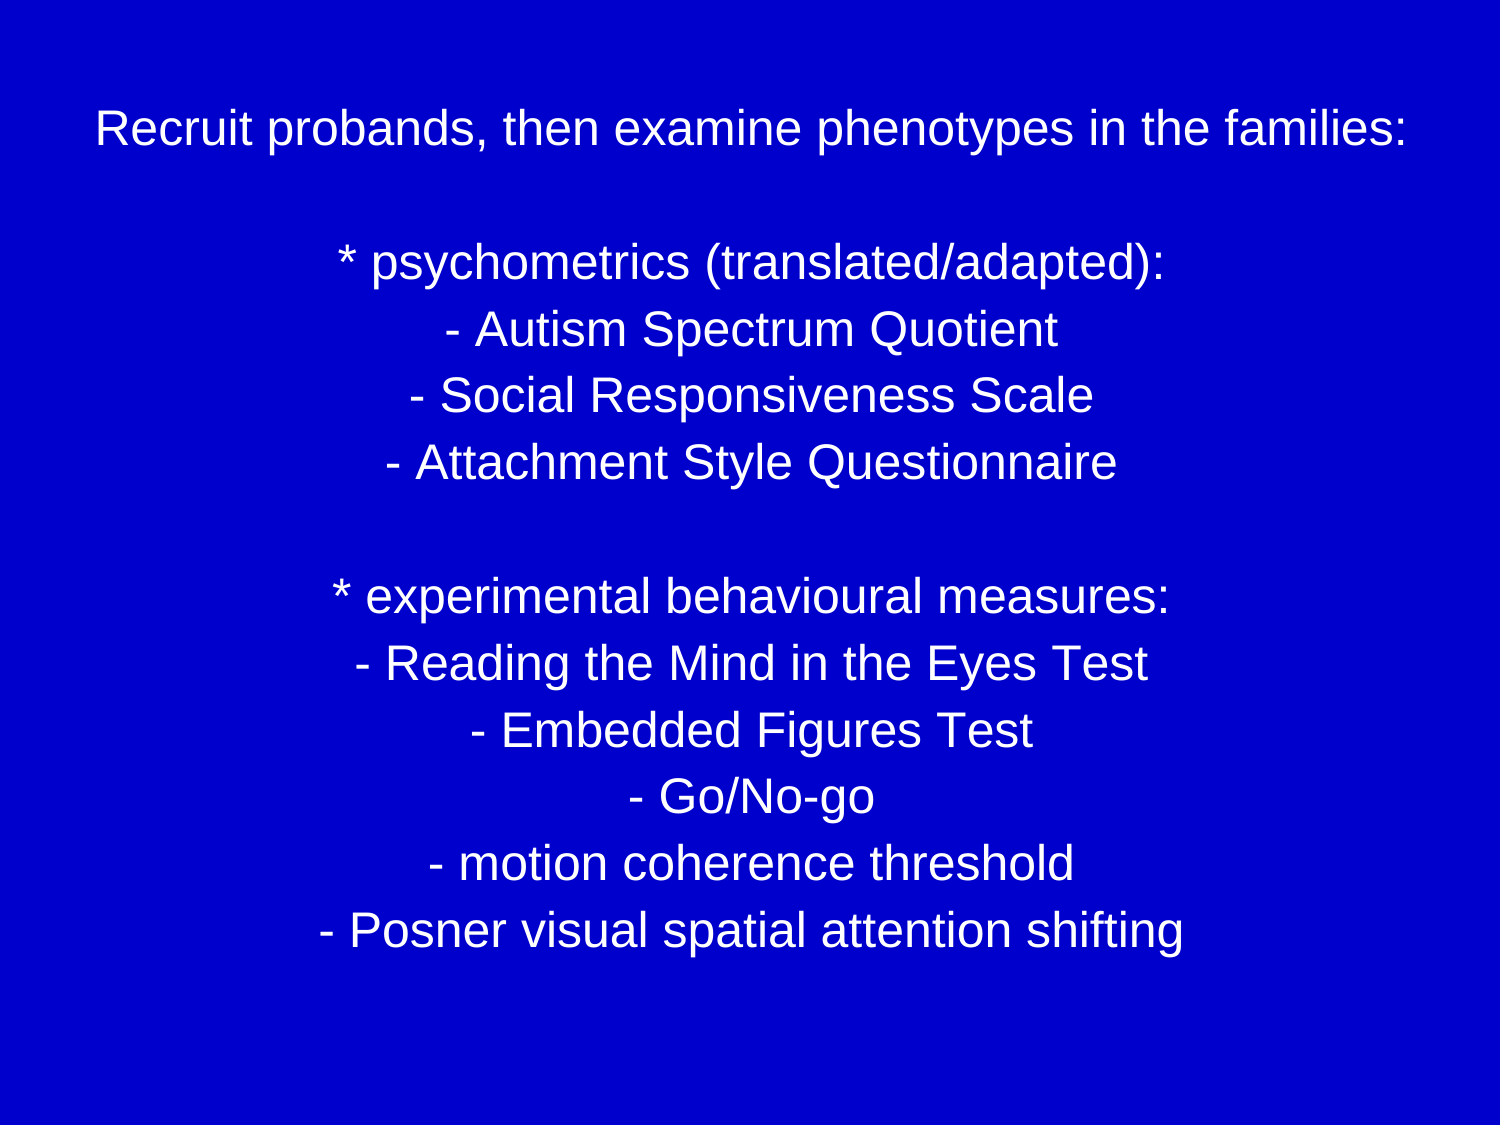

# Recruit probands, then examine phenotypes in the families: * psychometrics (translated/adapted): - Autism Spectrum Quotient - Social Responsiveness Scale - Attachment Style Questionnaire * experimental behavioural measures: - Reading the Mind in the Eyes Test - Embedded Figures Test - Go/No-go - motion coherence threshold - Posner visual spatial attention shifting